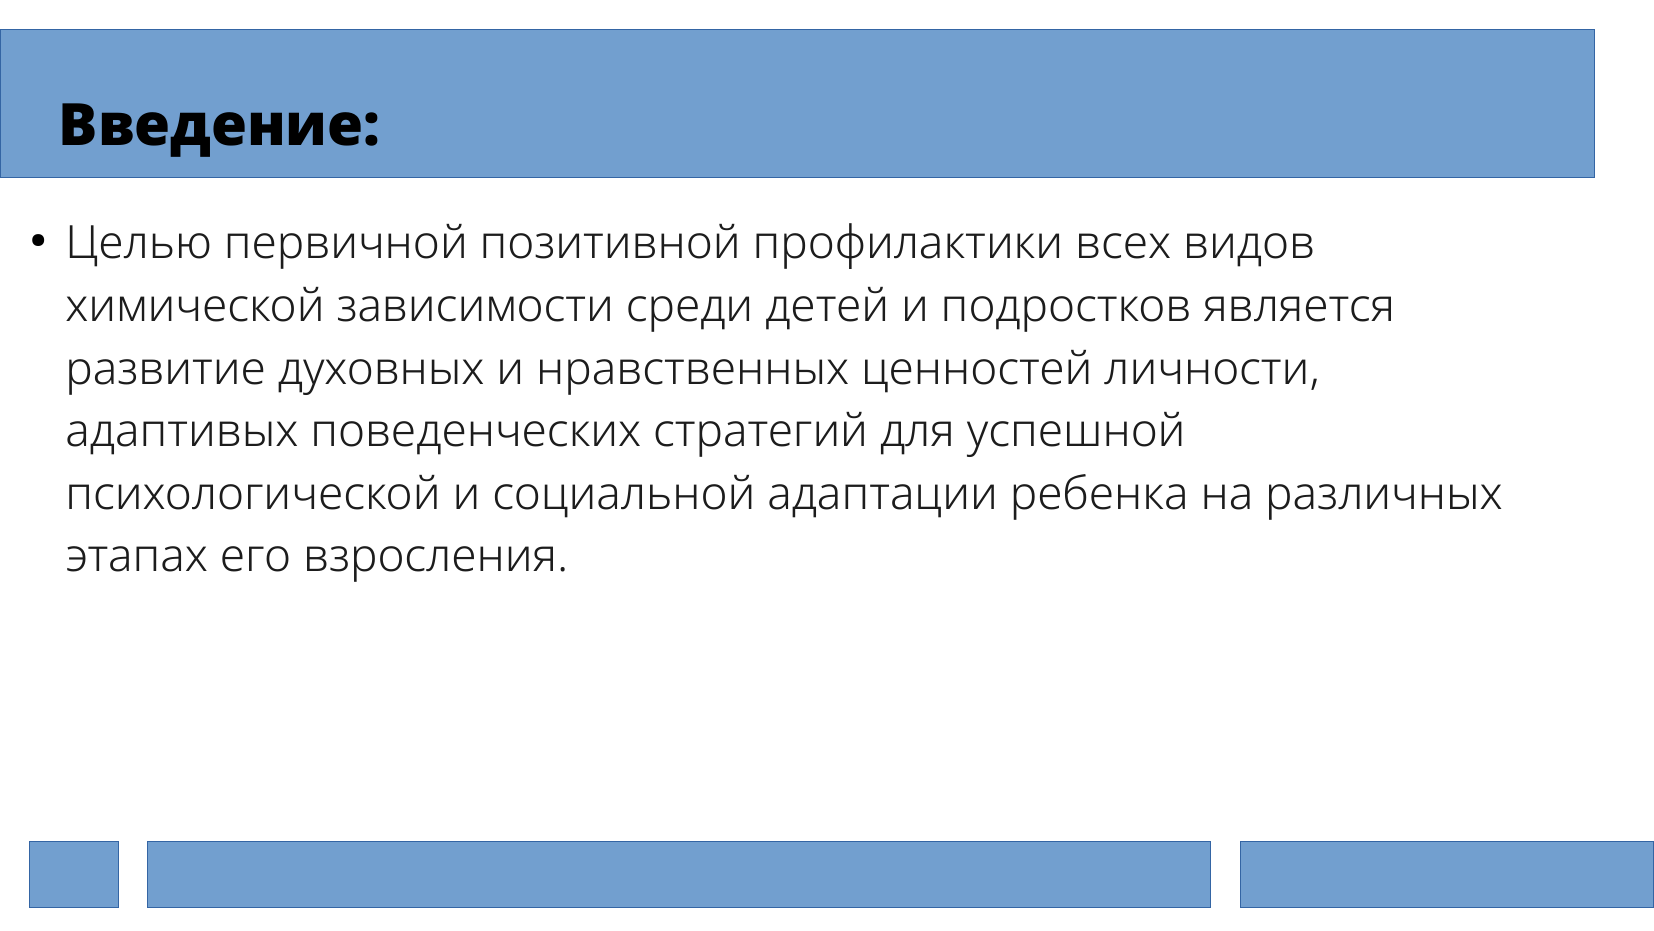

# Введение:
Целью первичной позитивной профилактики всех видов химической зависимости среди детей и подростков является развитие духовных и нравственных ценностей личности, адаптивых поведенческих стратегий для успешной психологической и социальной адаптации ребенка на различных этапах его взросления.